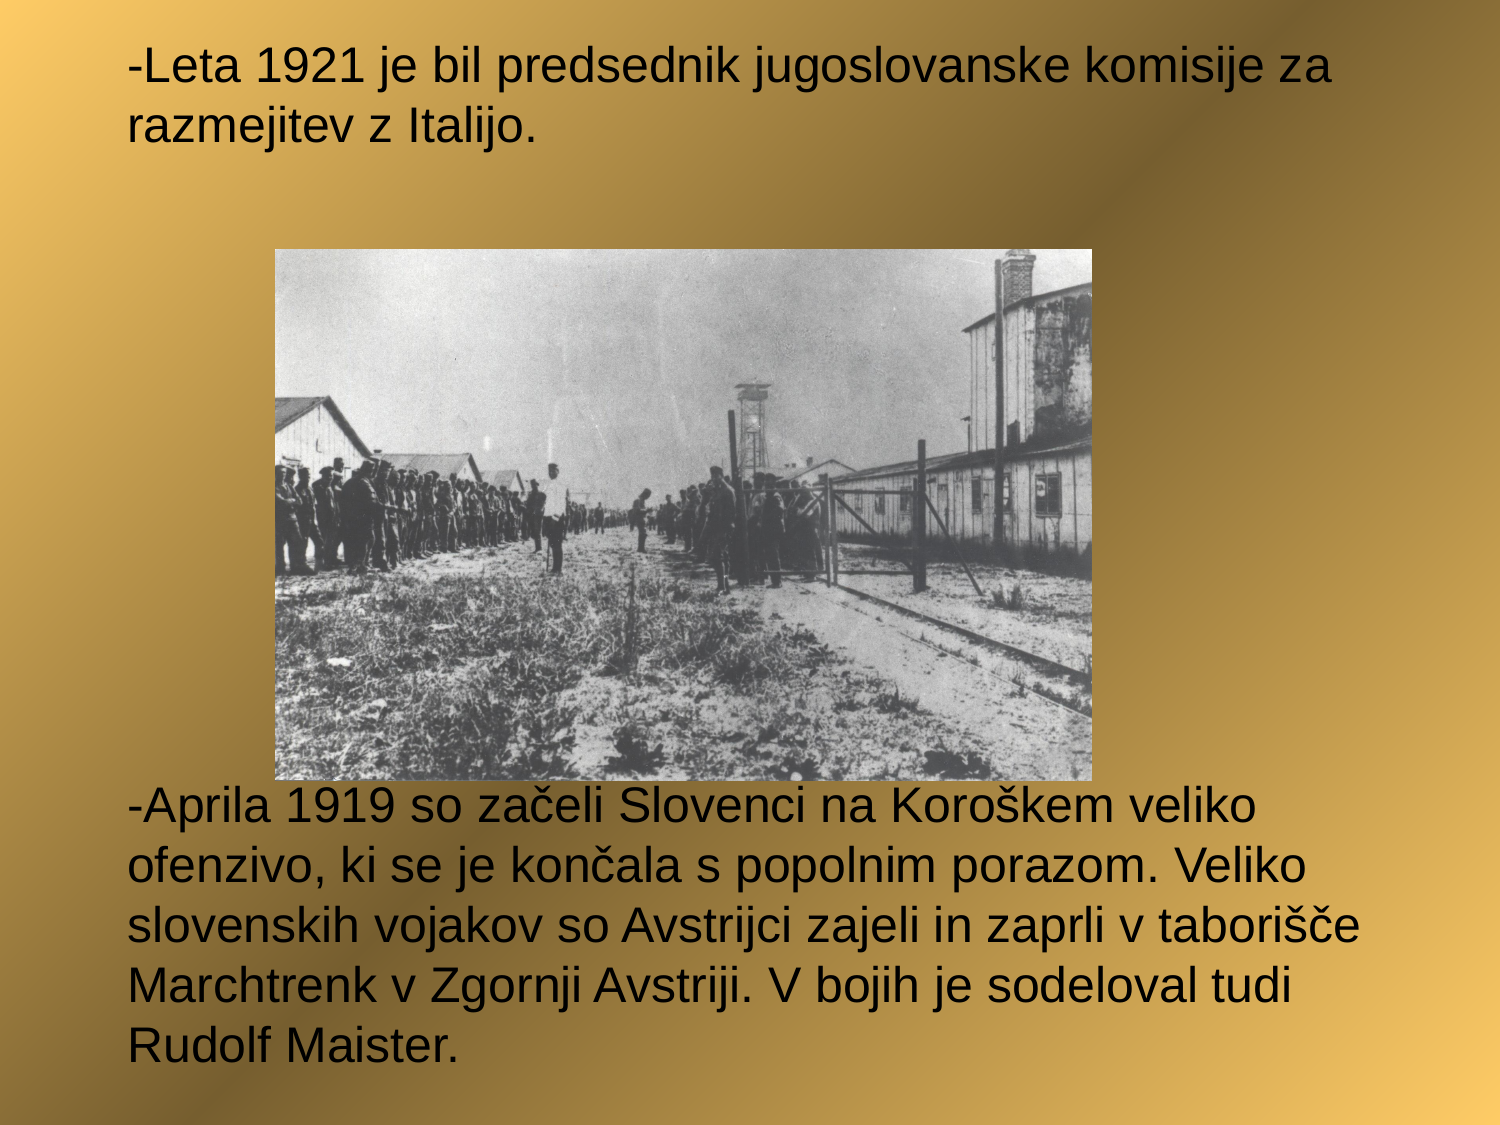

-Leta 1921 je bil predsednik jugoslovanske komisije za razmejitev z Italijo.
-Aprila 1919 so začeli Slovenci na Koroškem veliko ofenzivo, ki se je končala s popolnim porazom. Veliko slovenskih vojakov so Avstrijci zajeli in zaprli v taborišče Marchtrenk v Zgornji Avstriji. V bojih je sodeloval tudi Rudolf Maister.